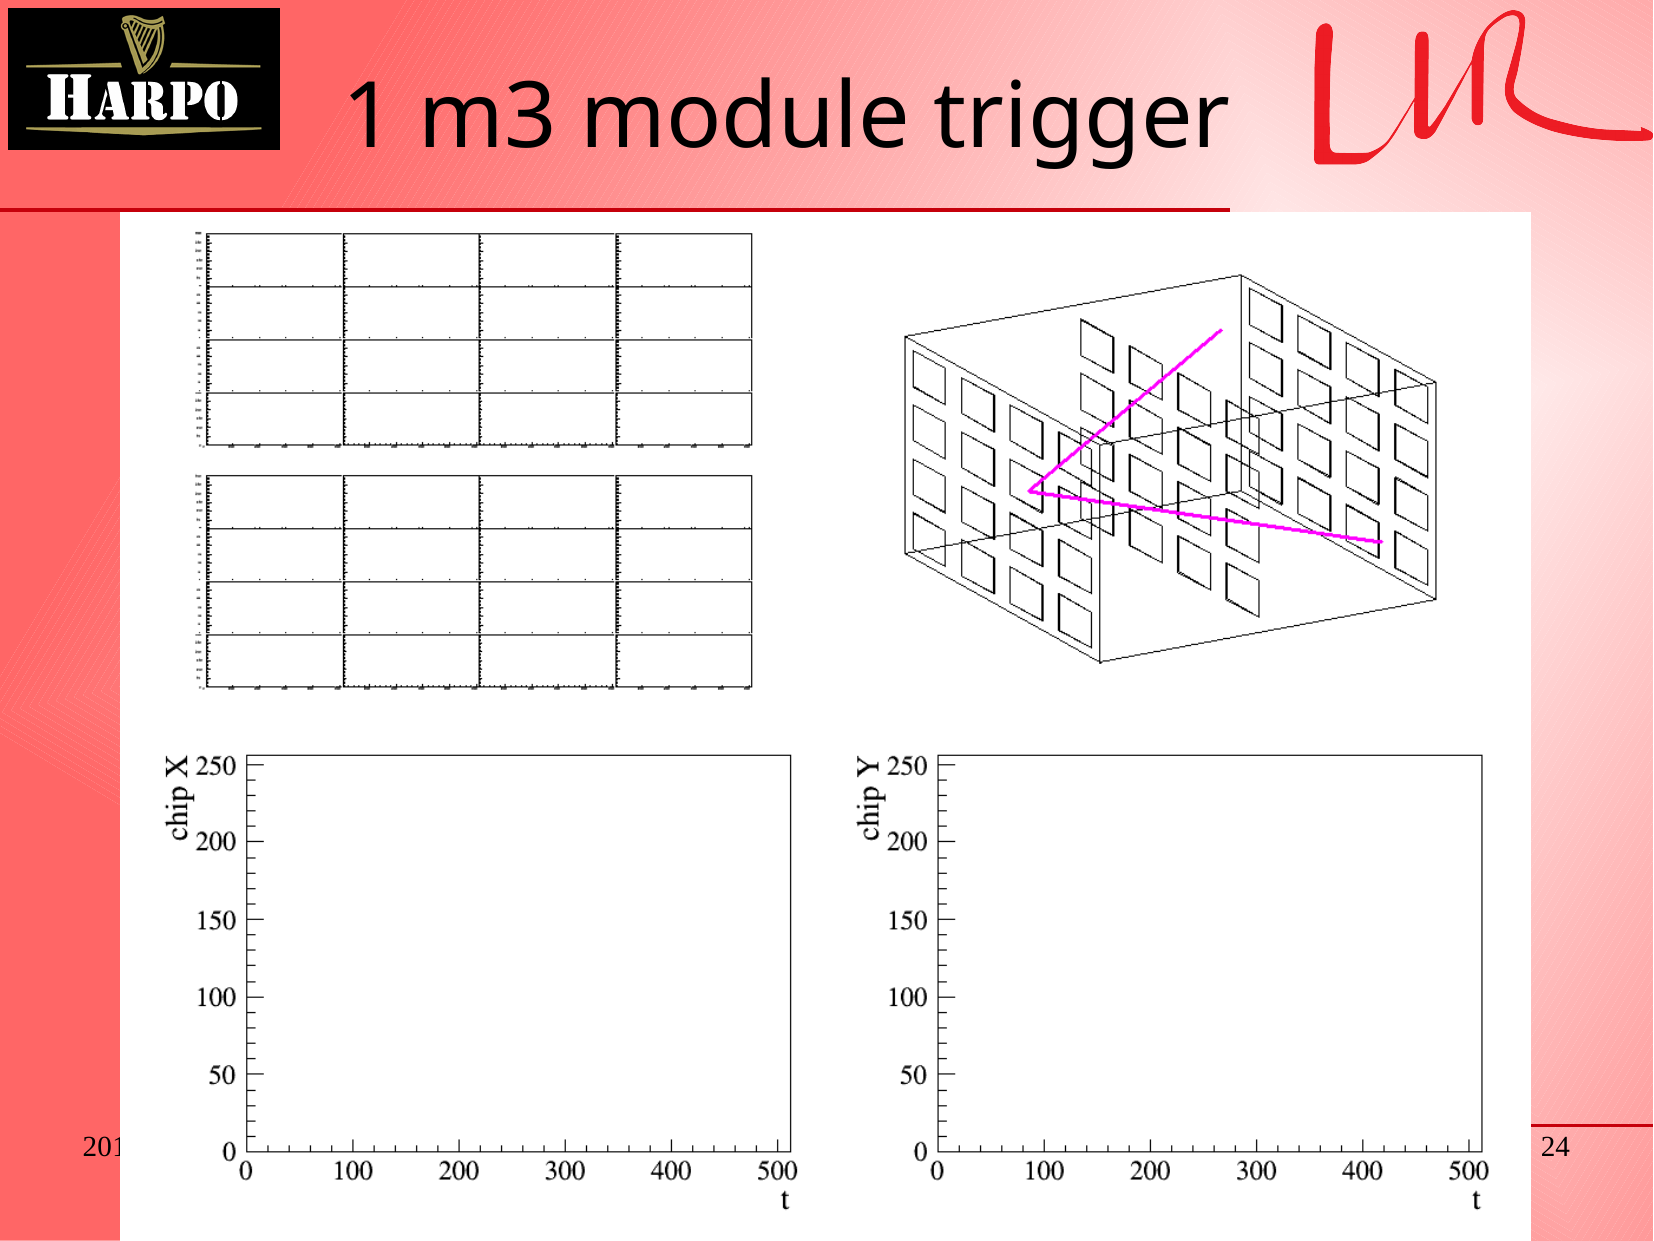

# 1 m3 module trigger
2014-10-16
24